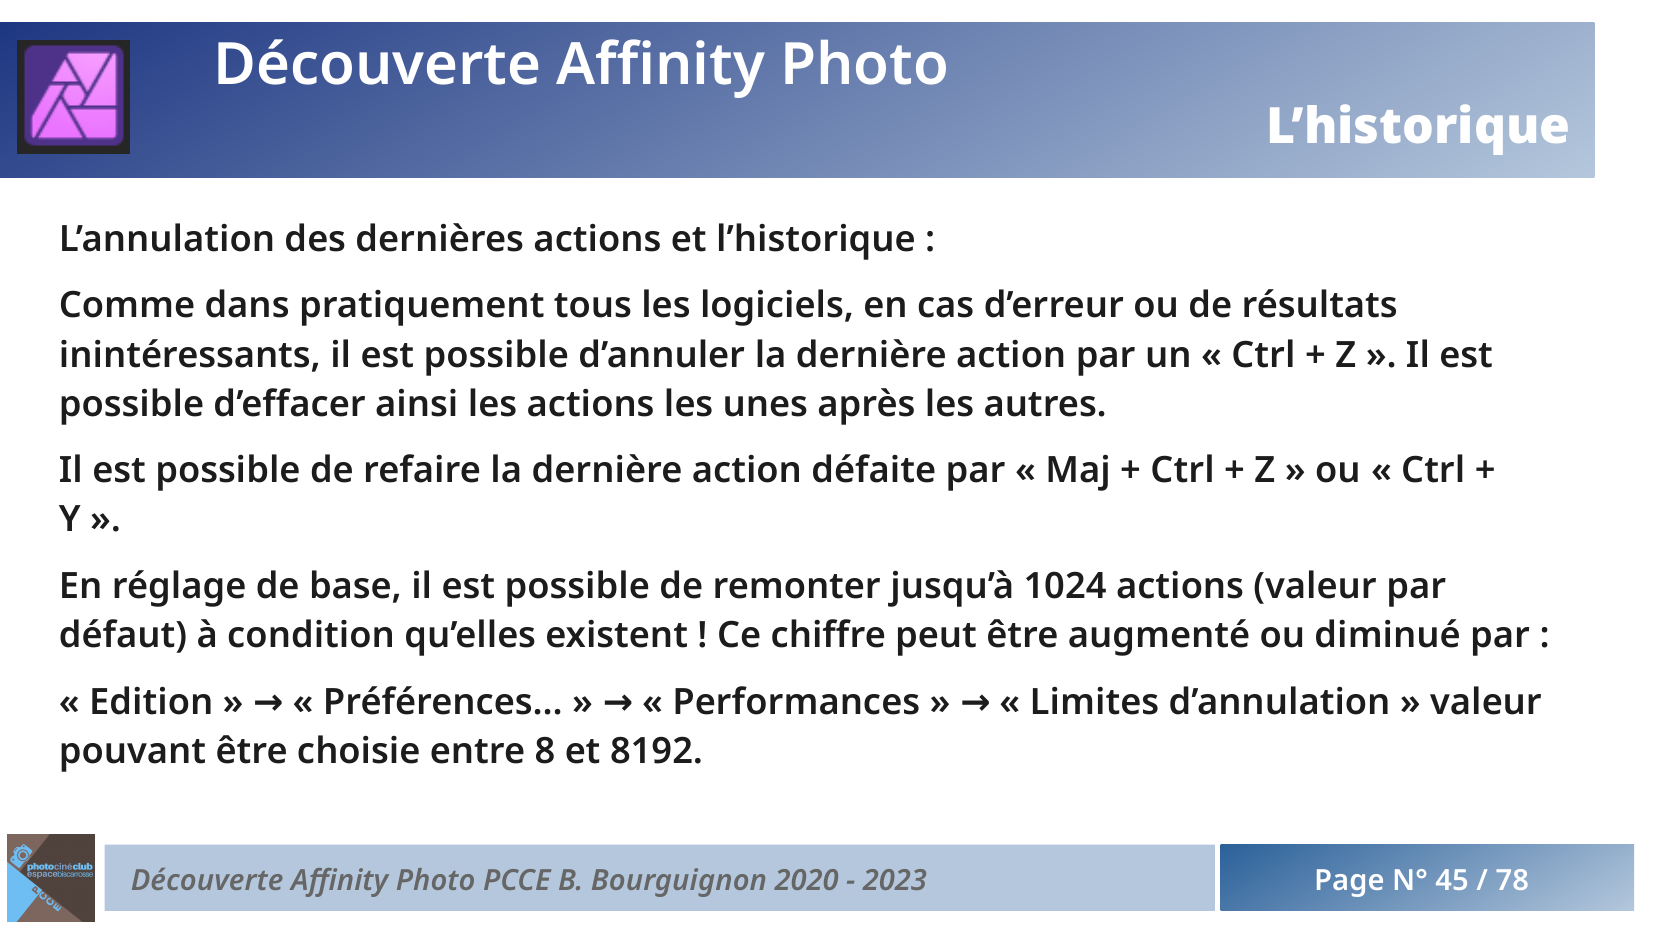

# L’historique
L’annulation des dernières actions et l’historique :
Comme dans pratiquement tous les logiciels, en cas d’erreur ou de résultats inintéressants, il est possible d’annuler la dernière action par un « Ctrl + Z ». Il est possible d’effacer ainsi les actions les unes après les autres.
Il est possible de refaire la dernière action défaite par « Maj + Ctrl + Z » ou « Ctrl + Y ».
En réglage de base, il est possible de remonter jusqu’à 1024 actions (valeur par défaut) à condition qu’elles existent ! Ce chiffre peut être augmenté ou diminué par :
« Edition » → « Préférences... » → « Performances » → « Limites d’annulation » valeur pouvant être choisie entre 8 et 8192.